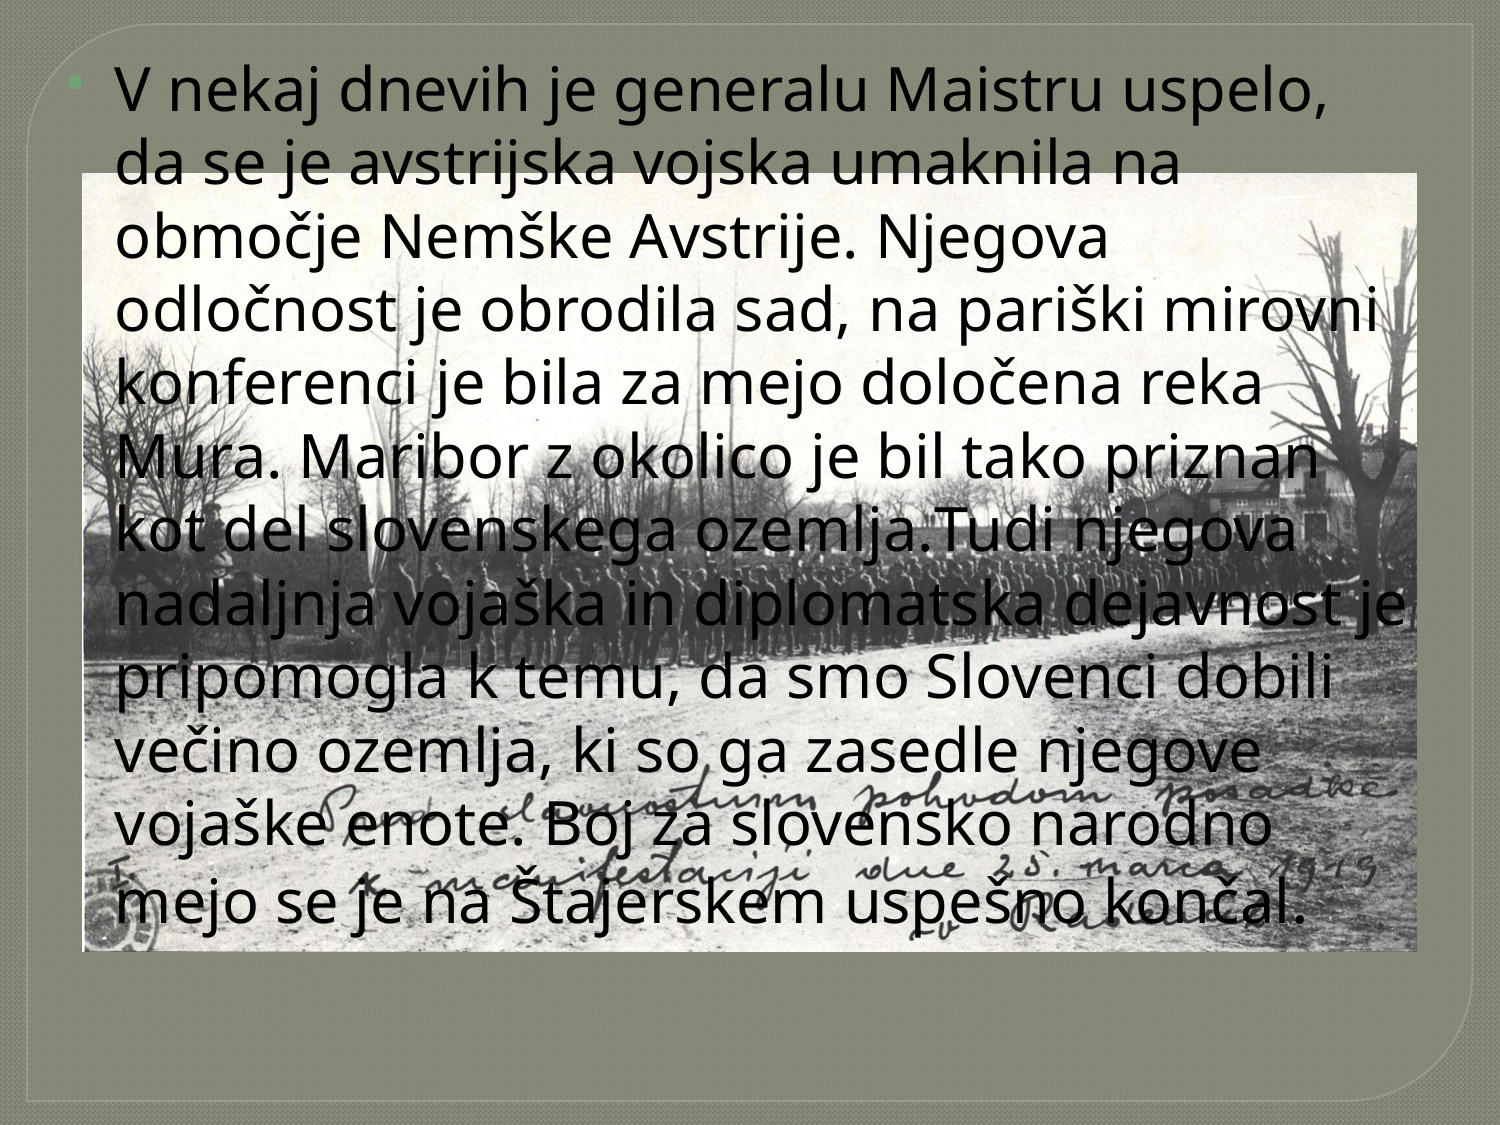

# V nekaj dnevih je generalu Maistru uspelo, da se je avstrijska vojska umaknila na območje Nemške Avstrije. Njegova odločnost je obrodila sad, na pariški mirovni konferenci je bila za mejo določena reka Mura. Maribor z okolico je bil tako priznan kot del slovenskega ozemlja.Tudi njegova nadaljnja vojaška in diplomatska dejavnost je pripomogla k temu, da smo Slovenci dobili večino ozemlja, ki so ga zasedle njegove vojaške enote. Boj za slovensko narodno mejo se je na Štajerskem uspešno končal.